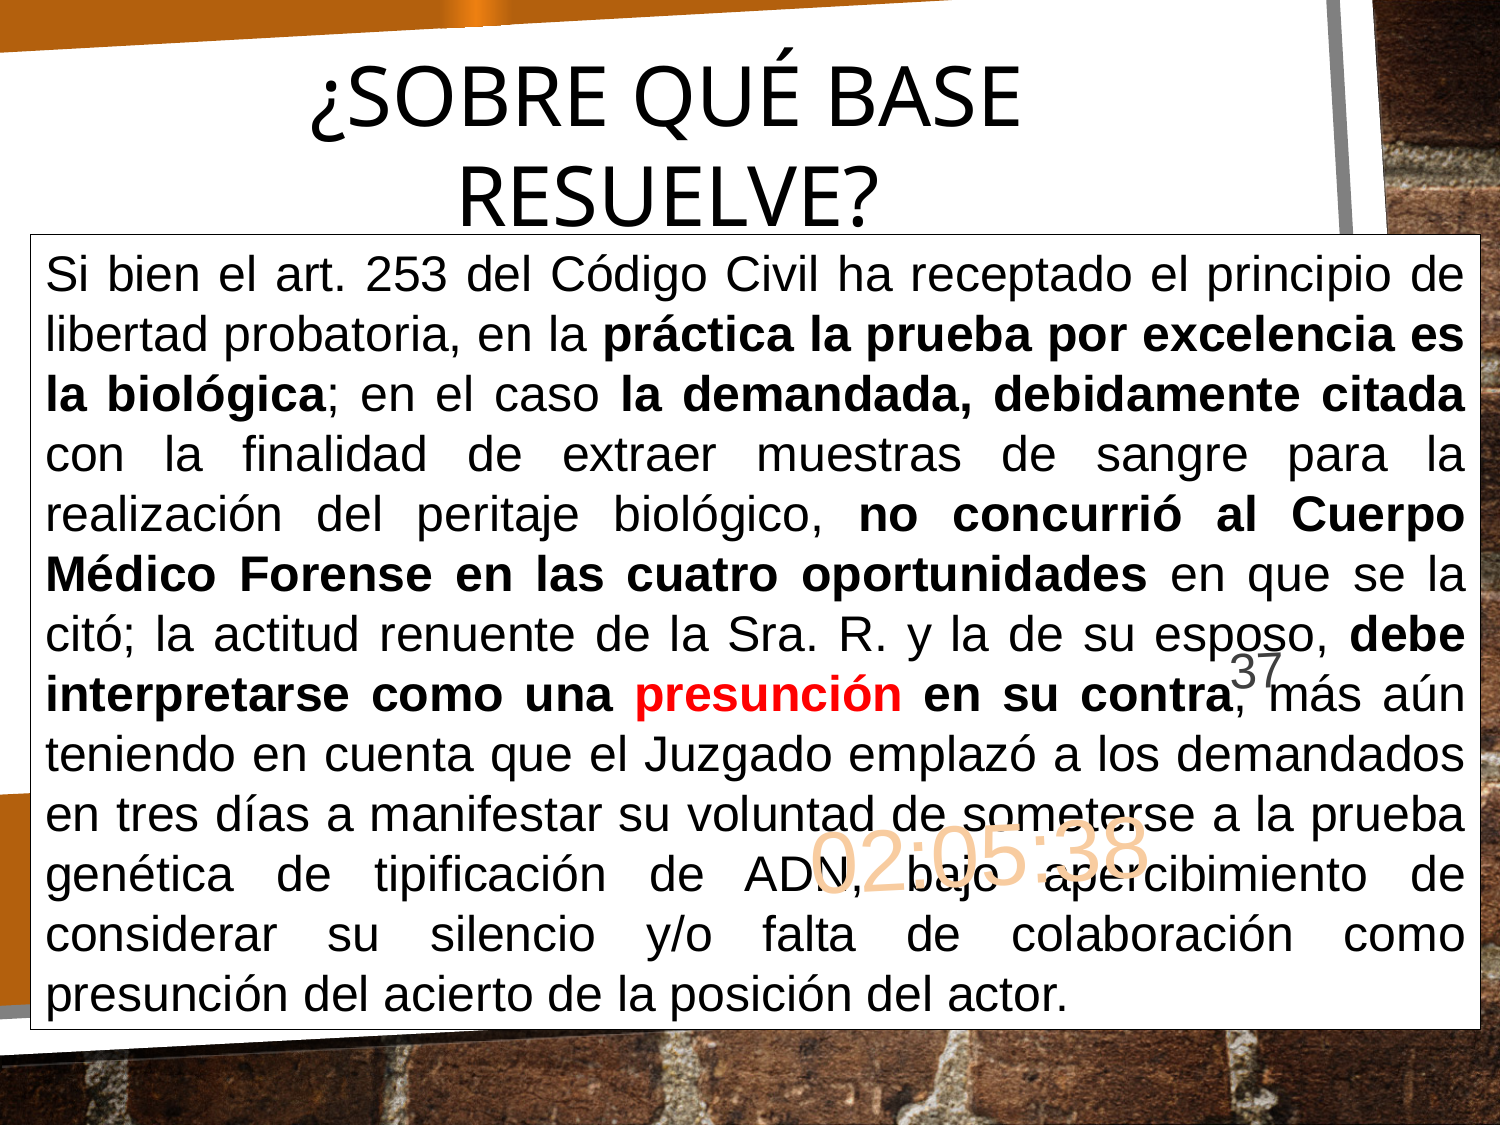

¿SOBRE QUÉ BASE RESUELVE?
Si bien el art. 253 del Código Civil ha receptado el principio de libertad probatoria, en la práctica la prueba por excelencia es la biológica; en el caso la demandada, debidamente citada con la finalidad de extraer muestras de sangre para la realización del peritaje biológico, no concurrió al Cuerpo Médico Forense en las cuatro oportunidades en que se la citó; la actitud renuente de la Sra. R. y la de su esposo, debe interpretarse como una presunción en su contra, más aún teniendo en cuenta que el Juzgado emplazó a los demandados en tres días a manifestar su voluntad de someterse a la prueba genética de tipificación de ADN, bajo apercibimiento de considerar su silencio y/o falta de colaboración como presunción del acierto de la posición del actor.
02:48:04